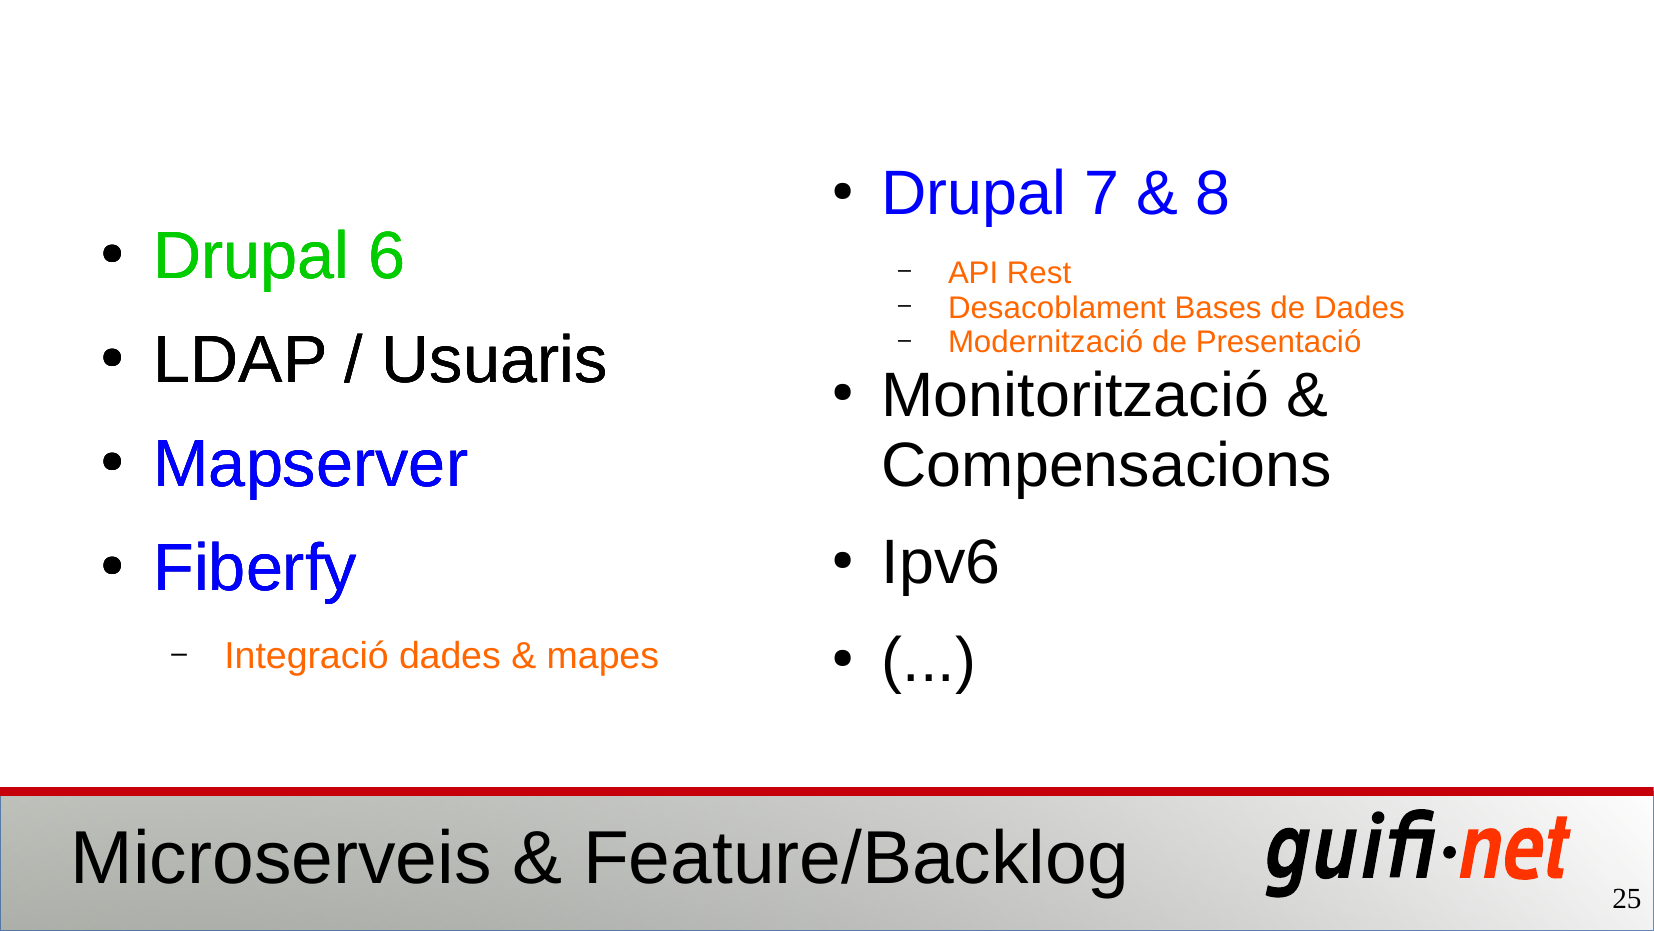

Drupal 7 & 8
API Rest
Desacoblament Bases de Dades
Modernització de Presentació
Monitorització & Compensacions
Ipv6
(...)
Drupal 6
LDAP / Usuaris
Mapserver
Fiberfy
Drupal 6
LDAP / Usuaris
Mapserver
Fiberfy
Drupal 6
LDAP / Usuaris
Mapserver
Fiberfy
Integració dades & mapes
# Microserveis & Feature/Backlog
25